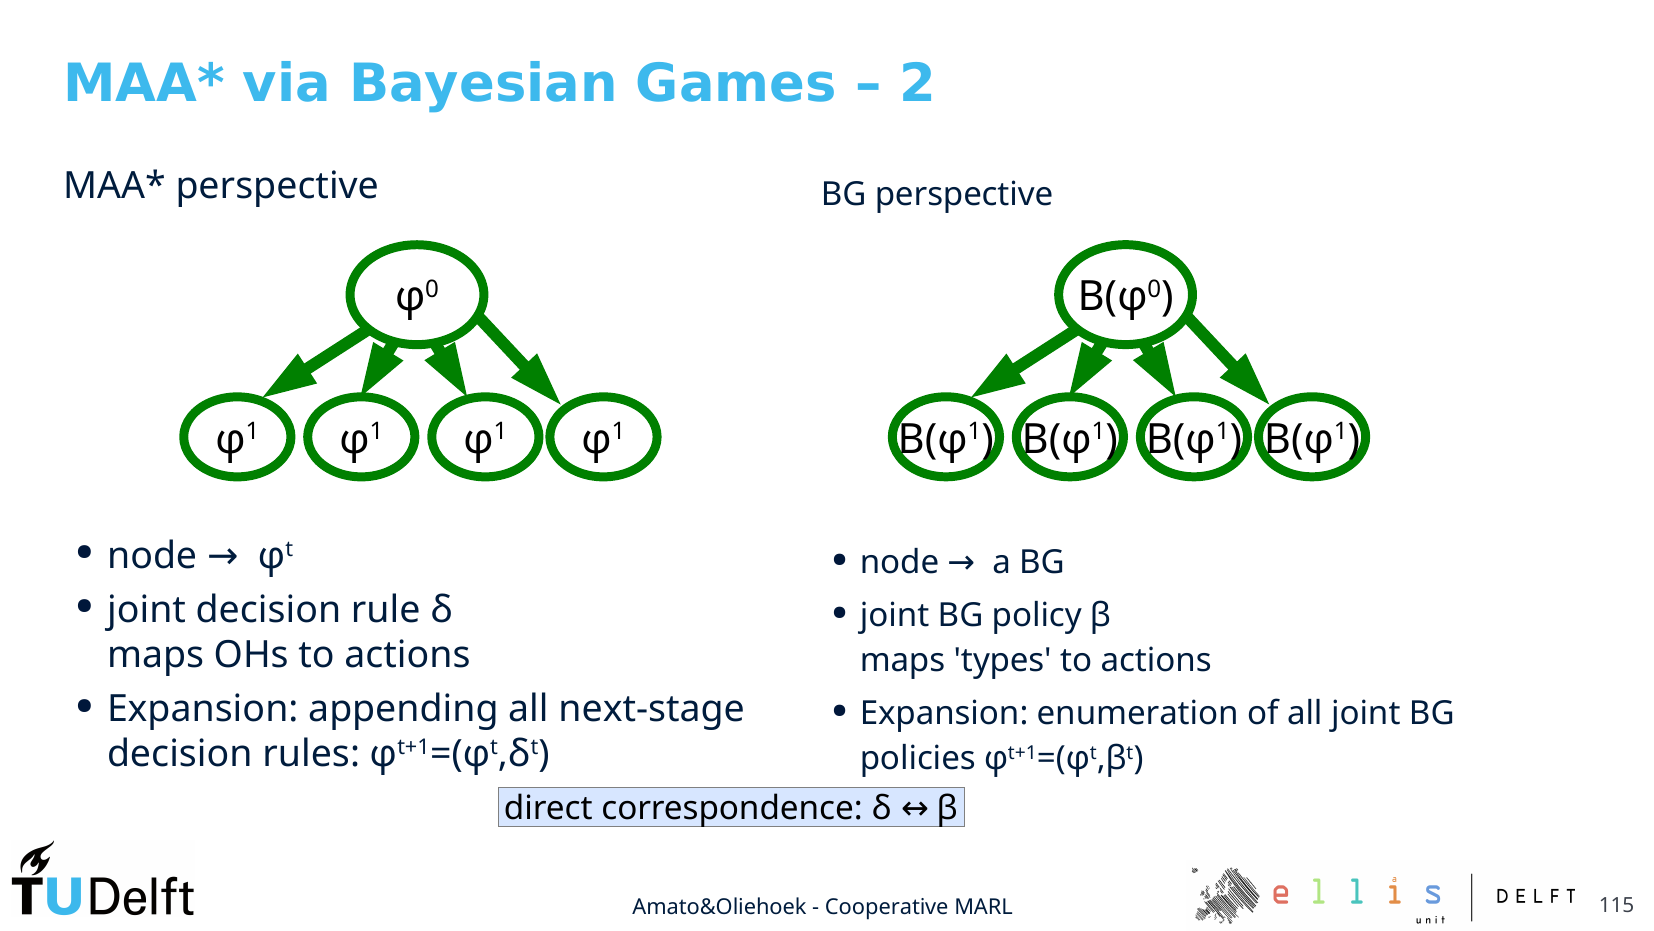

# MAA* via Bayesian Games – 2
MAA* perspective
node → φt
joint decision rule δ
maps OHs to actions
Expansion: appending all next-stage decision rules: φt+1=(φt,δt)
BG perspective
node → a BG
joint BG policy β
maps 'types' to actions
Expansion: enumeration of all joint BG policies φt+1=(φt,βt)
B(φ0)
B(φ1)
B(φ1)
B(φ1)
B(φ1)
φ0
φ1
φ1
φ1
φ1
direct correspondence: δ ↔ β
Amato&Oliehoek - Cooperative MARL